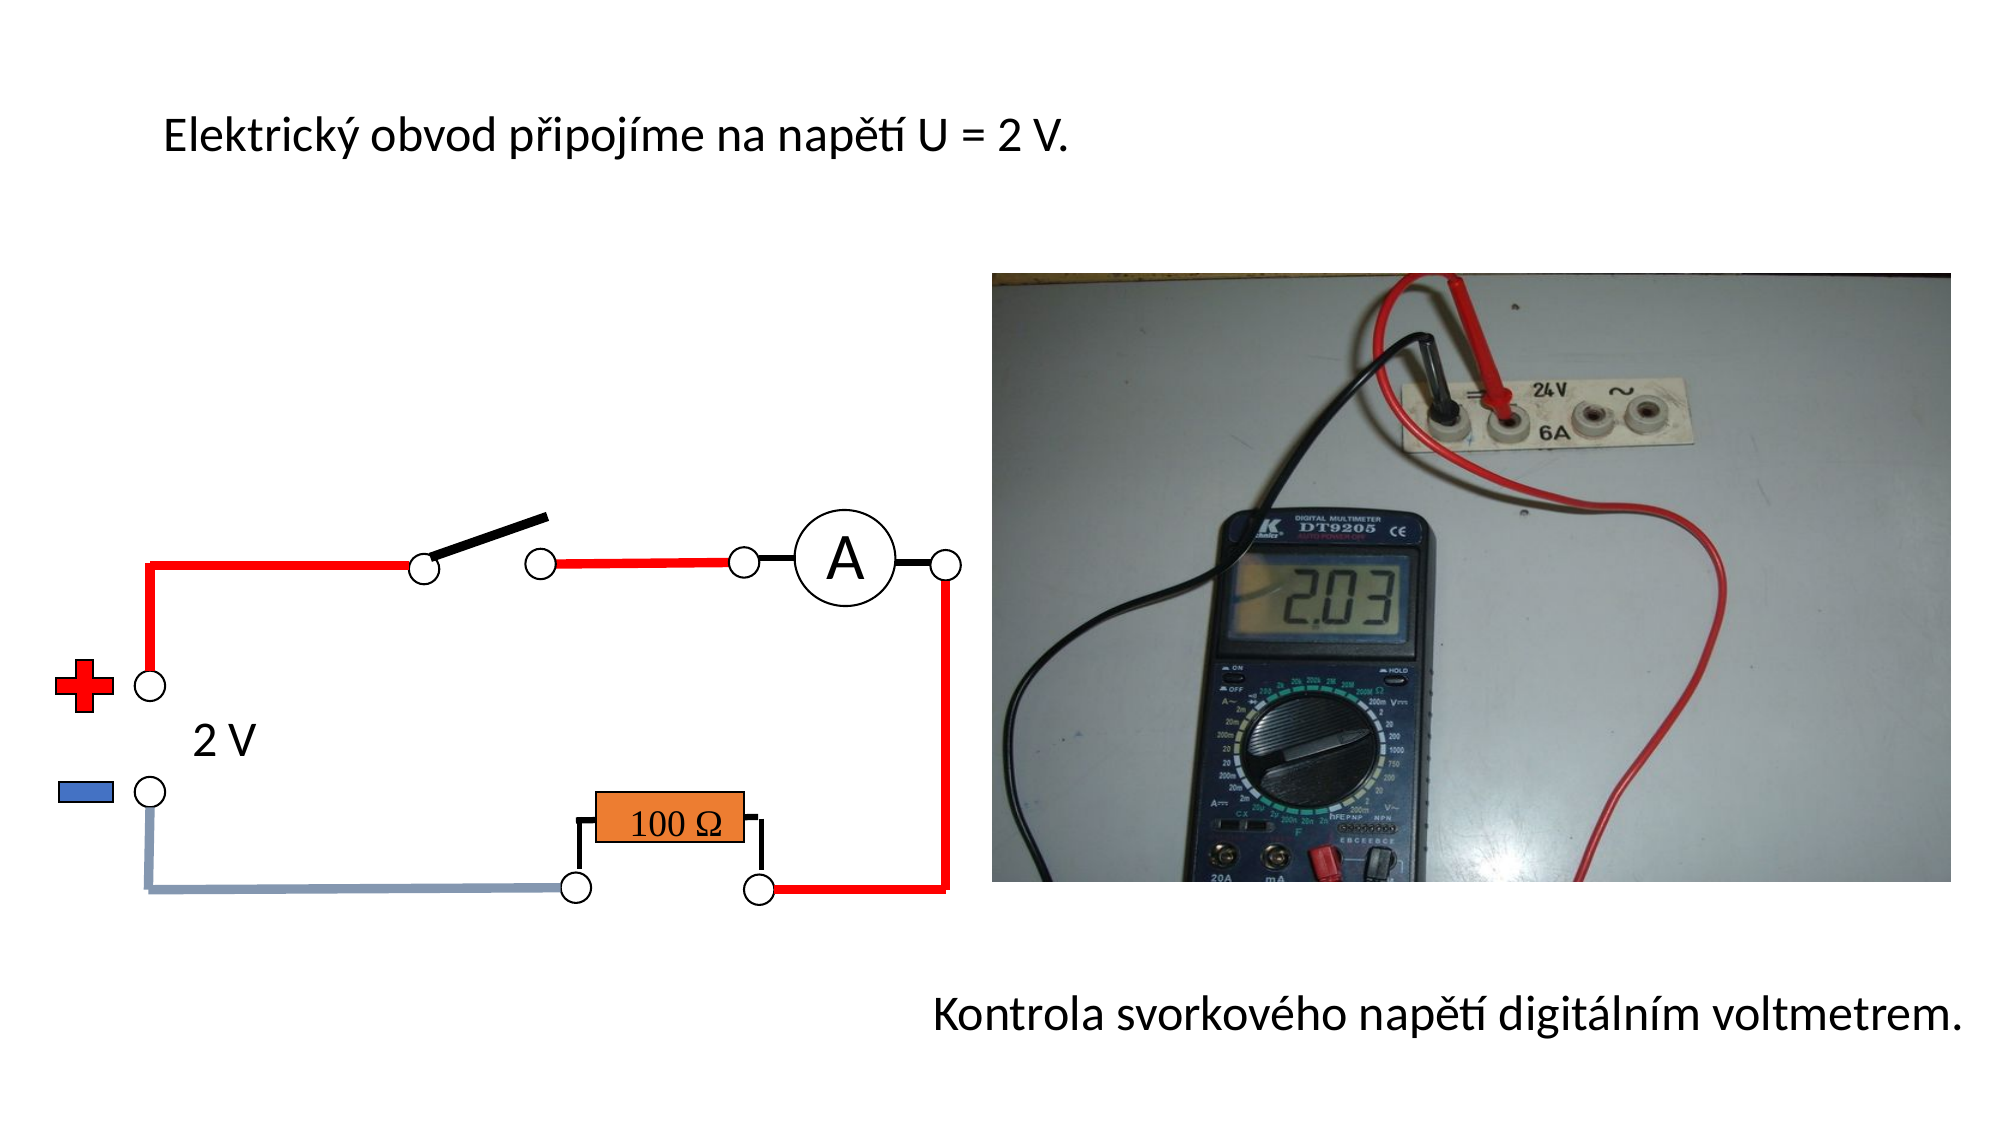

Elektrický obvod připojíme na napětí U = 2 V.
A
2 V
100 Ω
Kontrola svorkového napětí digitálním voltmetrem.